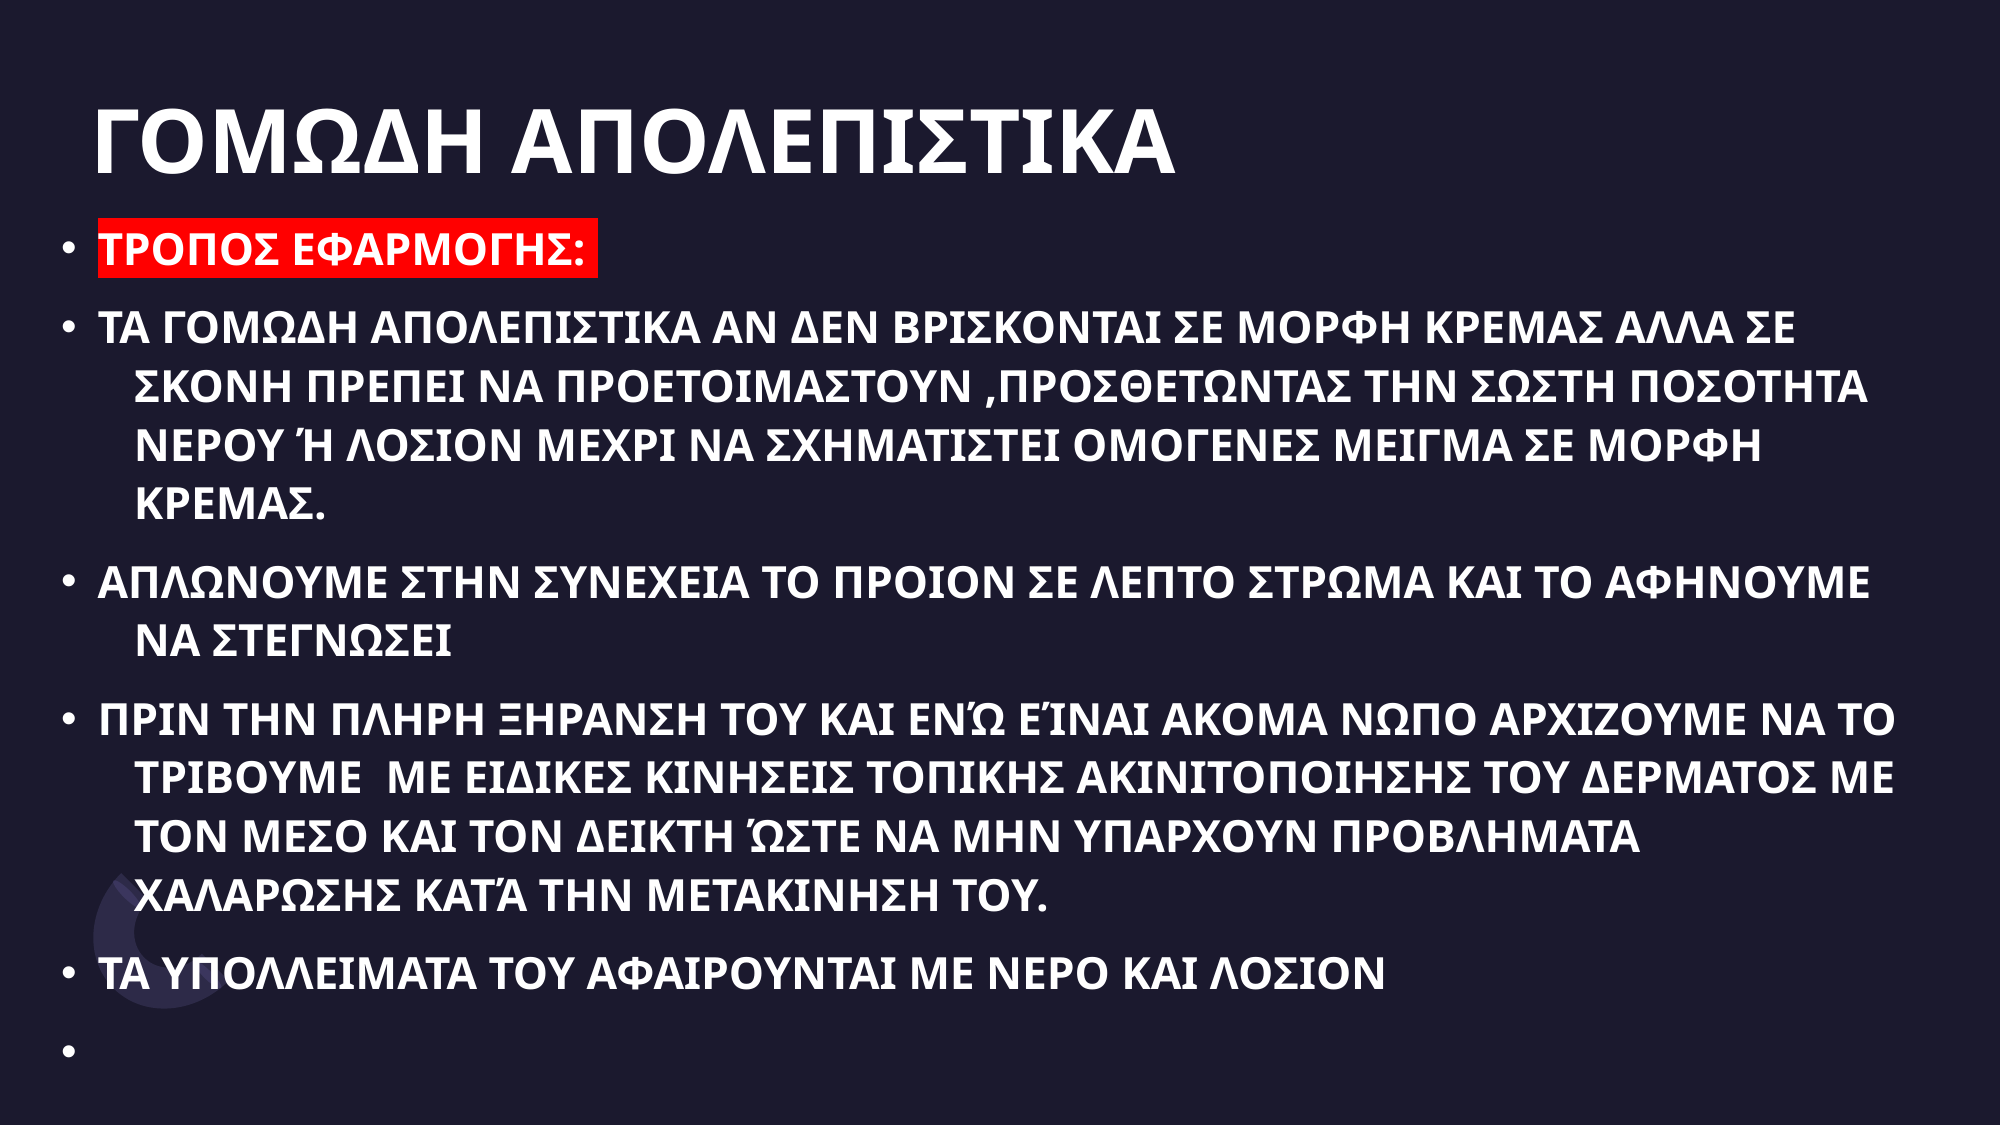

# ΓΟΜΩΔΗ ΑΠΟΛΕΠΙΣΤΙΚΑ
ΤΡΟΠΟΣ ΕΦΑΡΜΟΓΗΣ:
ΤΑ ΓΟΜΩΔΗ ΑΠΟΛΕΠΙΣΤΙΚΑ ΑΝ ΔΕΝ ΒΡΙΣΚΟΝΤΑΙ ΣΕ ΜΟΡΦΗ ΚΡΕΜΑΣ ΑΛΛΑ ΣΕ ΣΚΟΝΗ ΠΡΕΠΕΙ ΝΑ ΠΡΟΕΤΟΙΜΑΣΤΟΥΝ ,ΠΡΟΣΘΕΤΩΝΤΑΣ ΤΗΝ ΣΩΣΤΗ ΠΟΣΟΤΗΤΑ ΝΕΡΟΥ Ή ΛΟΣΙΟΝ ΜΕΧΡΙ ΝΑ ΣΧΗΜΑΤΙΣΤΕΙ ΟΜΟΓΕΝΕΣ ΜΕΙΓΜΑ ΣΕ ΜΟΡΦΗ ΚΡΕΜΑΣ.
ΑΠΛΩΝΟΥΜΕ ΣΤΗΝ ΣΥΝΕΧΕΙΑ ΤΟ ΠΡΟΙΟΝ ΣΕ ΛΕΠΤΟ ΣΤΡΩΜΑ ΚΑΙ ΤΟ ΑΦΗΝΟΥΜΕ ΝΑ ΣΤΕΓΝΩΣΕΙ
ΠΡΙΝ ΤΗΝ ΠΛΗΡΗ ΞΗΡΑΝΣΗ ΤΟΥ ΚΑΙ ΕΝΏ ΕΊΝΑΙ ΑΚΟΜΑ ΝΩΠΟ ΑΡΧΙΖΟΥΜΕ ΝΑ ΤΟ ΤΡΙΒΟΥΜΕ ΜΕ ΕΙΔΙΚΕΣ ΚΙΝΗΣΕΙΣ ΤΟΠΙΚΗΣ ΑΚΙΝΙΤΟΠΟΙΗΣΗΣ ΤΟΥ ΔΕΡΜΑΤΟΣ ΜΕ ΤΟΝ ΜΕΣΟ ΚΑΙ ΤΟΝ ΔΕΙΚΤΗ ΏΣΤΕ ΝΑ ΜΗΝ ΥΠΑΡΧΟΥΝ ΠΡΟΒΛΗΜΑΤΑ ΧΑΛΑΡΩΣΗΣ ΚΑΤΆ ΤΗΝ ΜΕΤΑΚΙΝΗΣΗ ΤΟΥ.
ΤΑ ΥΠΟΛΛΕΙΜΑΤΑ ΤΟΥ ΑΦΑΙΡΟΥΝΤΑΙ ΜΕ ΝΕΡΟ ΚΑΙ ΛΟΣΙΟΝ